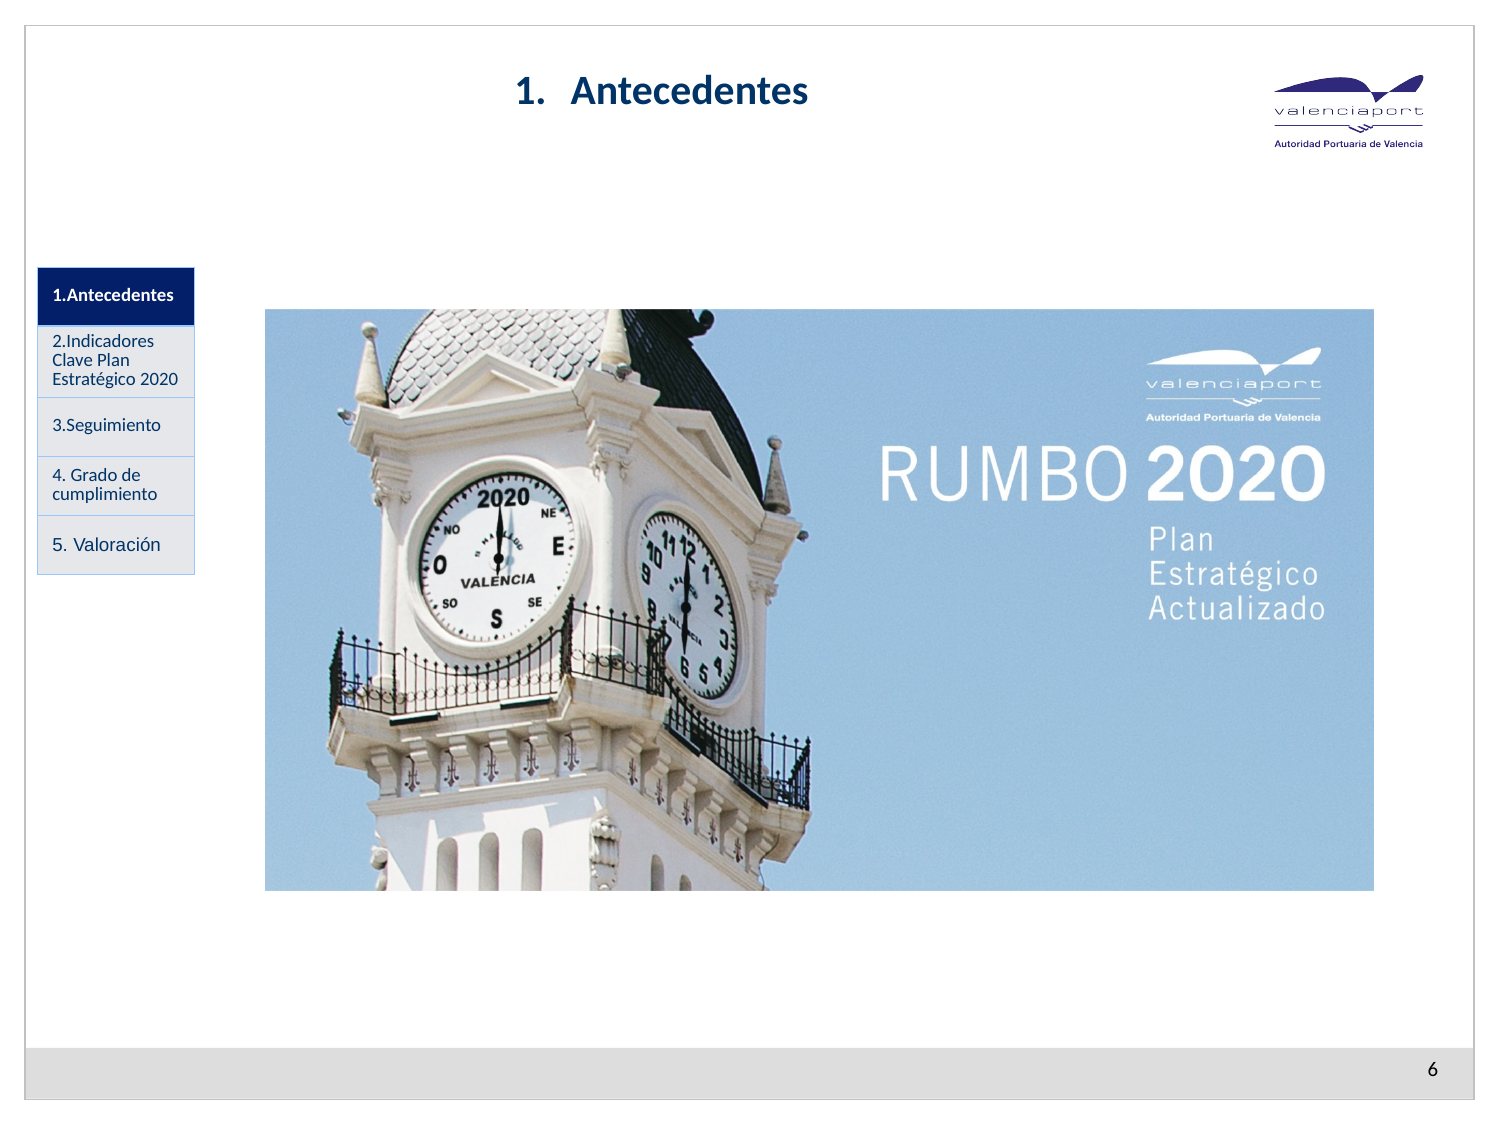

# Antecedentes
| Antecedentes |
| --- |
| Indicadores Clave Plan Estratégico 2020 |
| Seguimiento |
| 4. Grado de cumplimiento |
| 5. Valoración |